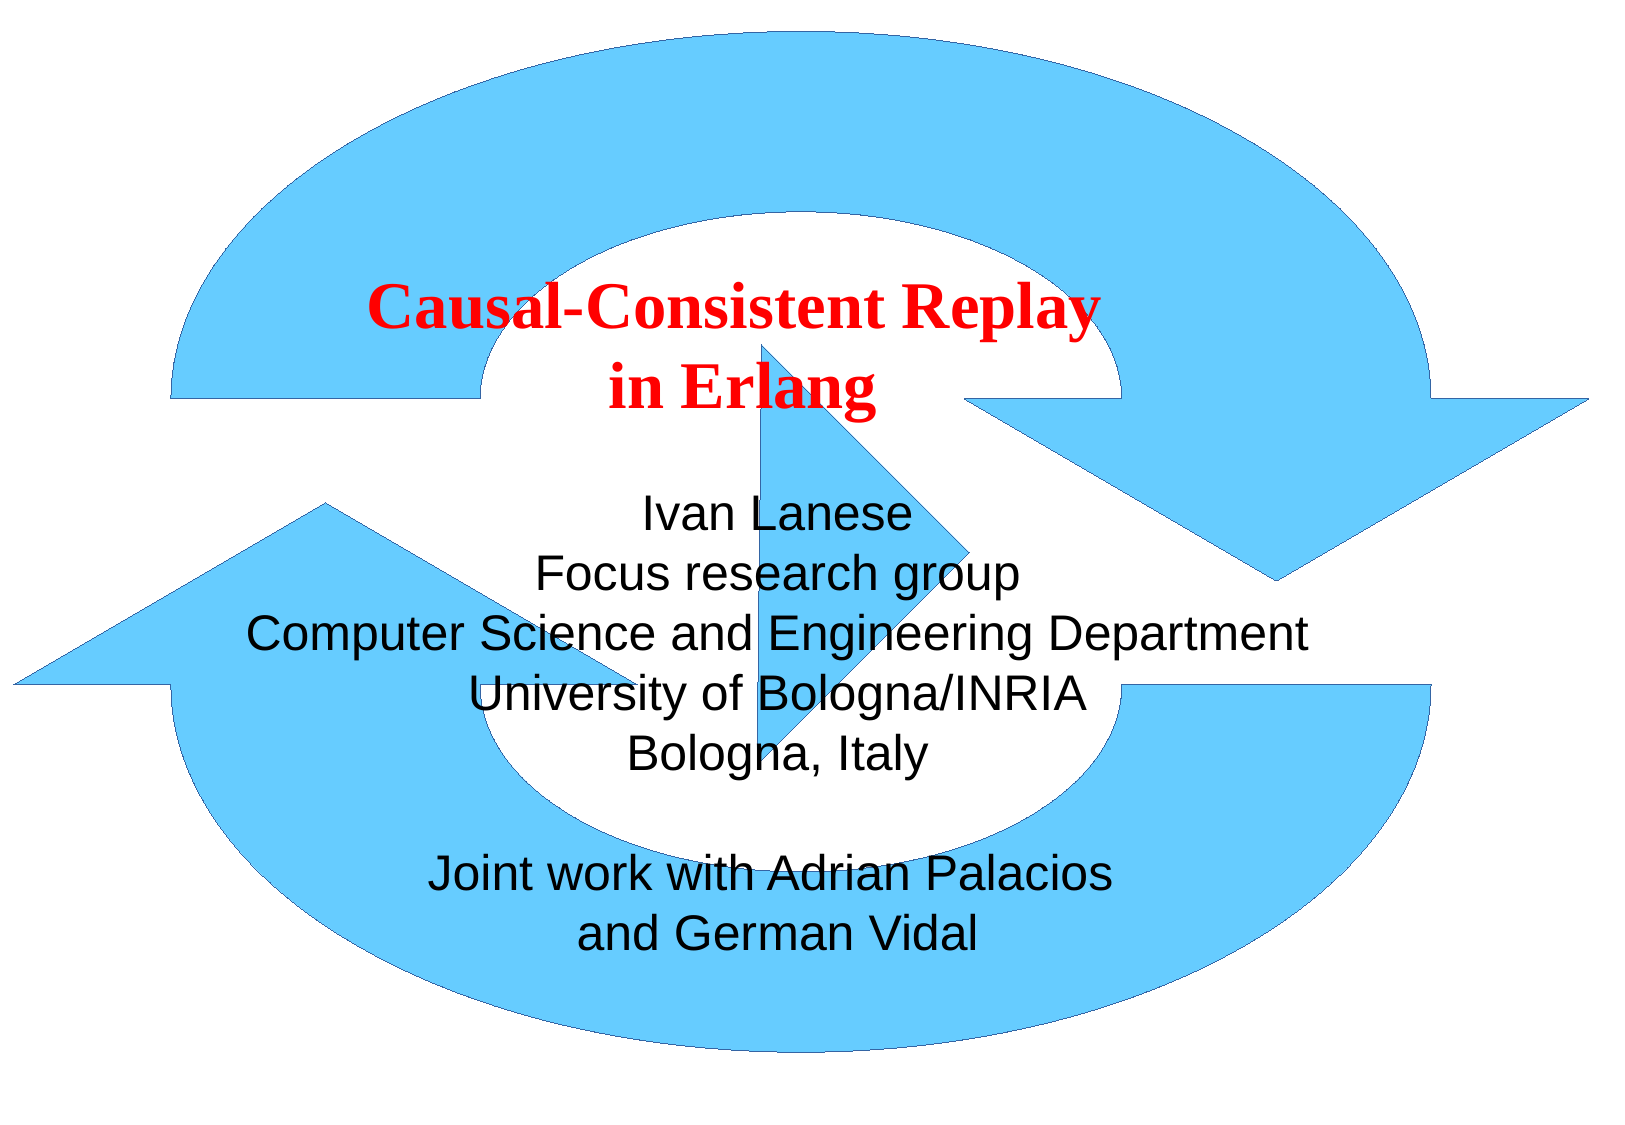

# Causal-Consistent Replay in Erlang
Ivan Lanese
Focus research group
Computer Science and Engineering Department
University of Bologna/INRIA
Bologna, Italy
Joint work with Adrian Palacios
and German Vidal